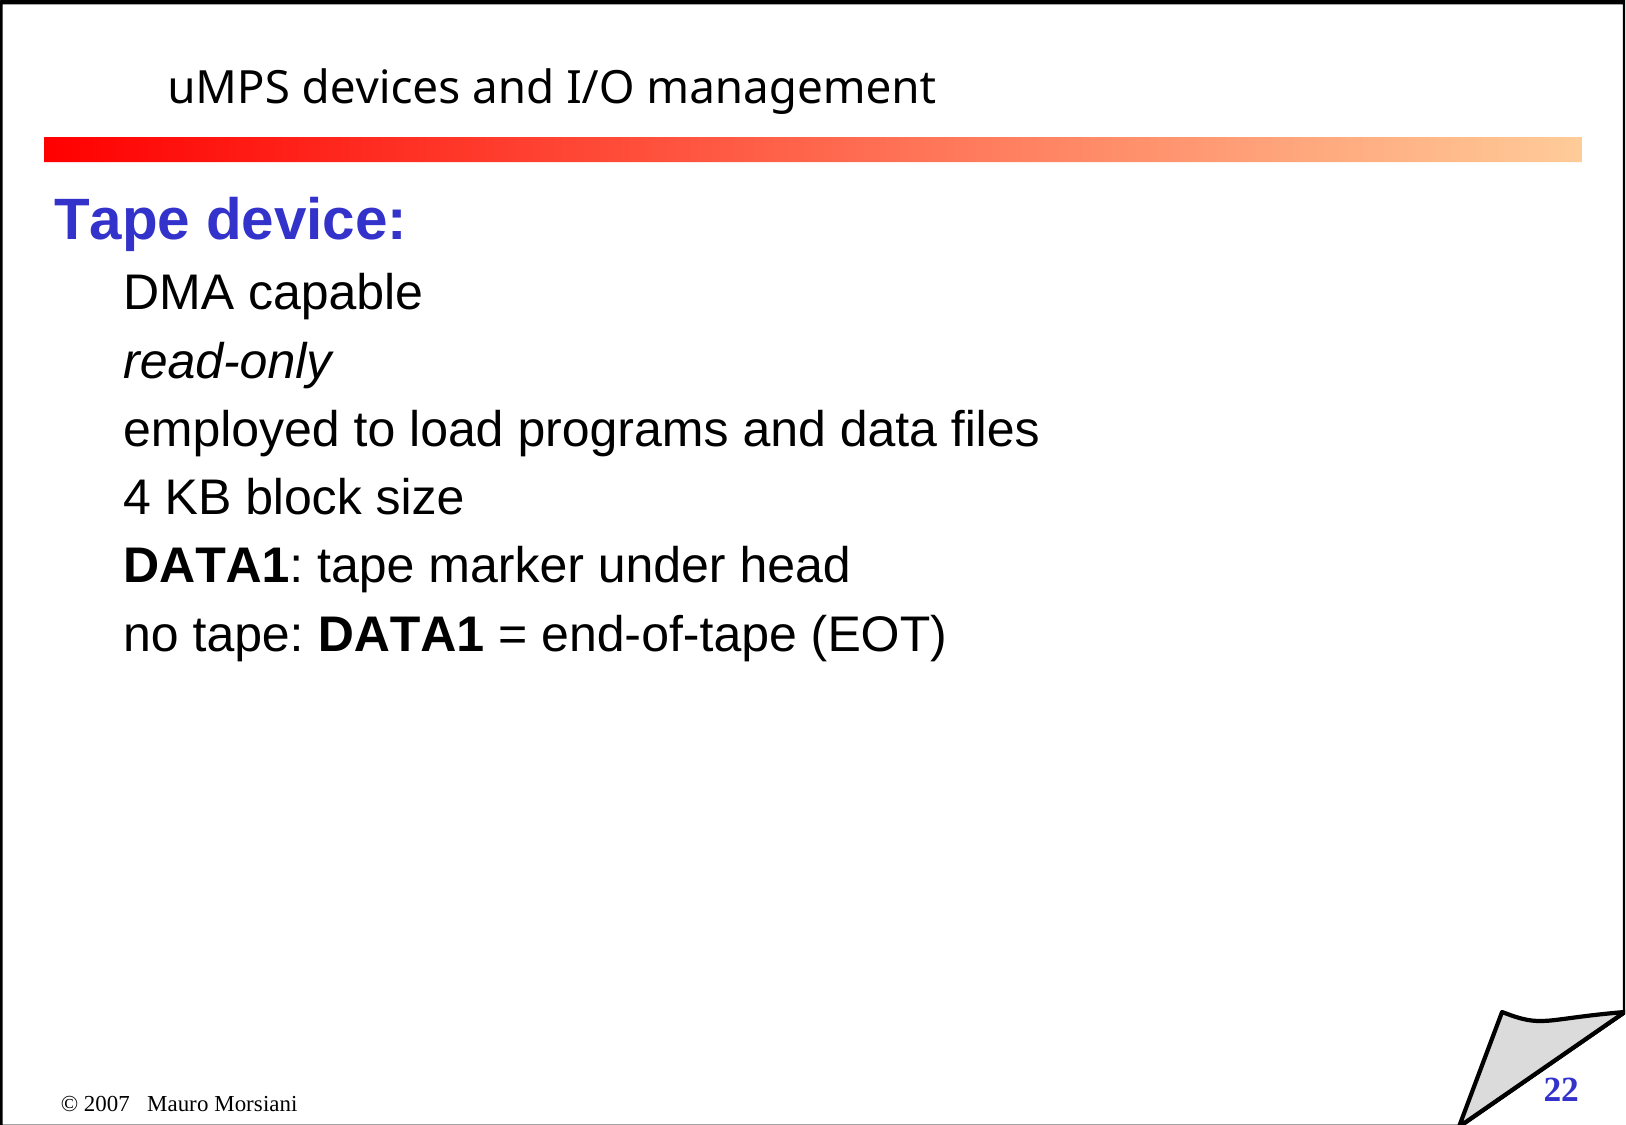

# uMPS devices and I/O management
Tape device:
DMA capable
read-only
employed to load programs and data files
4 KB block size
DATA1: tape marker under head
no tape: DATA1 = end-of-tape (EOT)